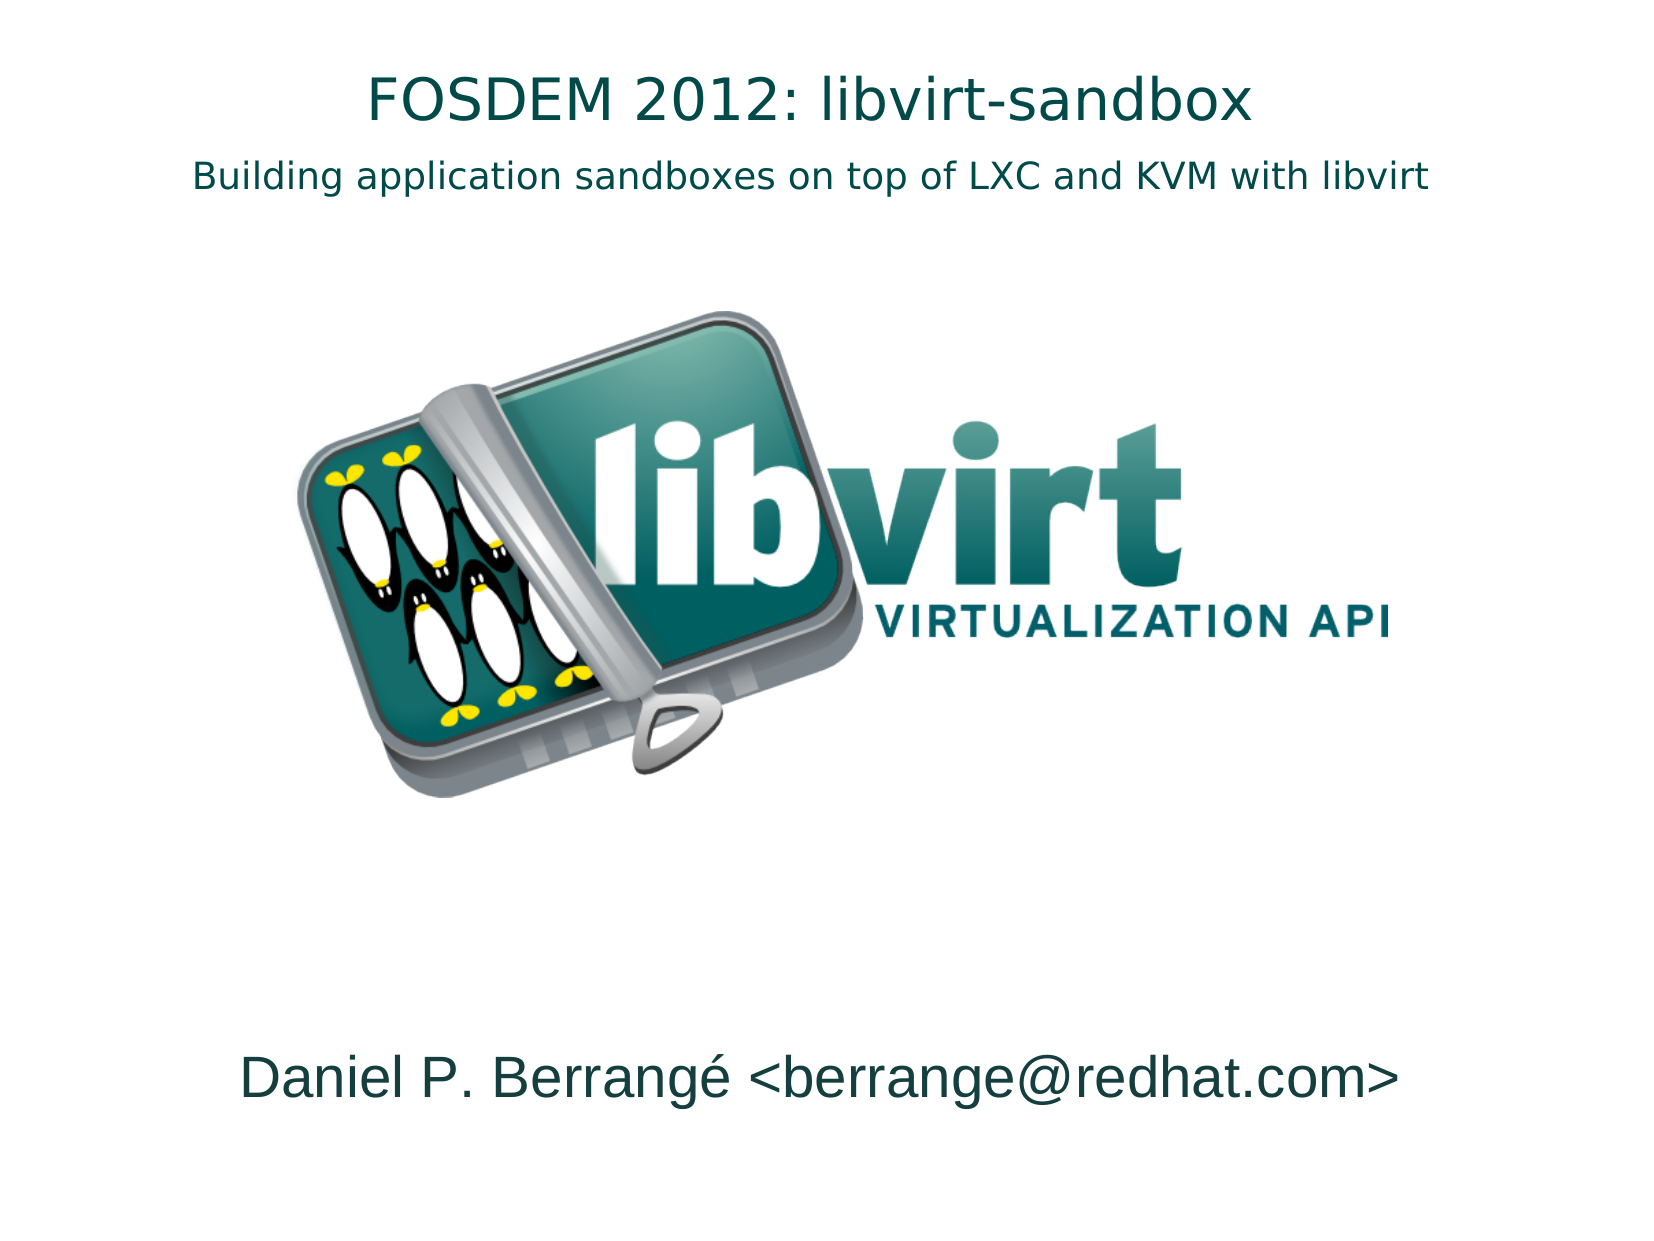

FOSDEM 2012: libvirt-sandbox
Building application sandboxes on top of LXC and KVM with libvirt
# Daniel P. Berrangé <berrange@redhat.com>